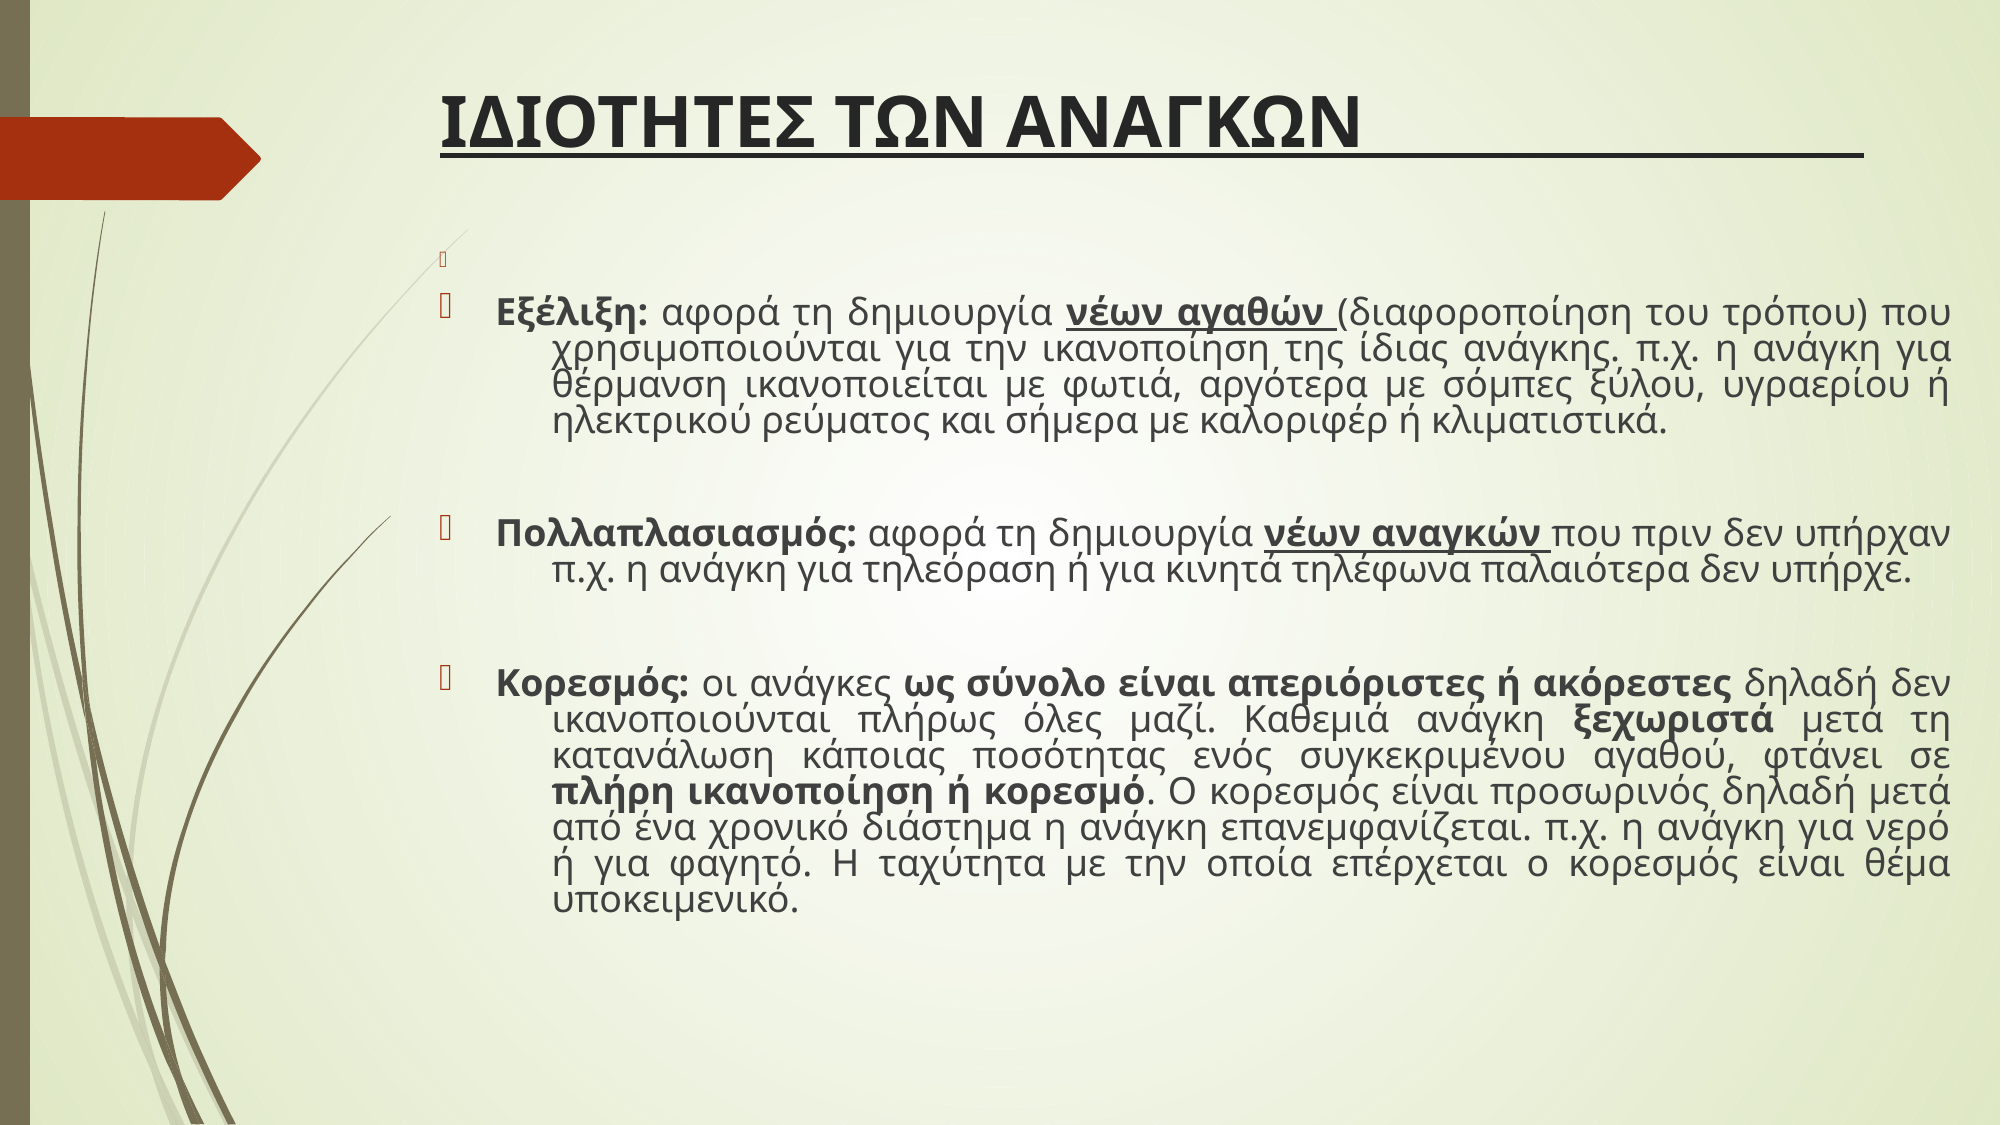

# ΙΔΙΟΤΗΤΕΣ ΤΩΝ ΑΝΑΓΚΩΝ
Εξέλιξη: αφορά τη δημιουργία νέων αγαθών (διαφοροποίηση του τρόπου) που χρησιμοποιούνται για την ικανοποίηση της ίδιας ανάγκης. π.χ. η ανάγκη για θέρμανση ικανοποιείται με φωτιά, αργότερα με σόμπες ξύλου, υγραερίου ή ηλεκτρικού ρεύματος και σήμερα με καλοριφέρ ή κλιματιστικά.
Πολλαπλασιασμός: αφορά τη δημιουργία νέων αναγκών που πριν δεν υπήρχαν π.χ. η ανάγκη για τηλεόραση ή για κινητά τηλέφωνα παλαιότερα δεν υπήρχε.
Κορεσμός: οι ανάγκες ως σύνολο είναι απεριόριστες ή ακόρεστες δηλαδή δεν ικανοποιούνται πλήρως όλες μαζί. Καθεμιά ανάγκη ξεχωριστά μετά τη κατανάλωση κάποιας ποσότητας ενός συγκεκριμένου αγαθού, φτάνει σε πλήρη ικανοποίηση ή κορεσμό. Ο κορεσμός είναι προσωρινός δηλαδή μετά από ένα χρονικό διάστημα η ανάγκη επανεμφανίζεται. π.χ. η ανάγκη για νερό ή για φαγητό. Η ταχύτητα με την οποία επέρχεται ο κορεσμός είναι θέμα υποκειμενικό.